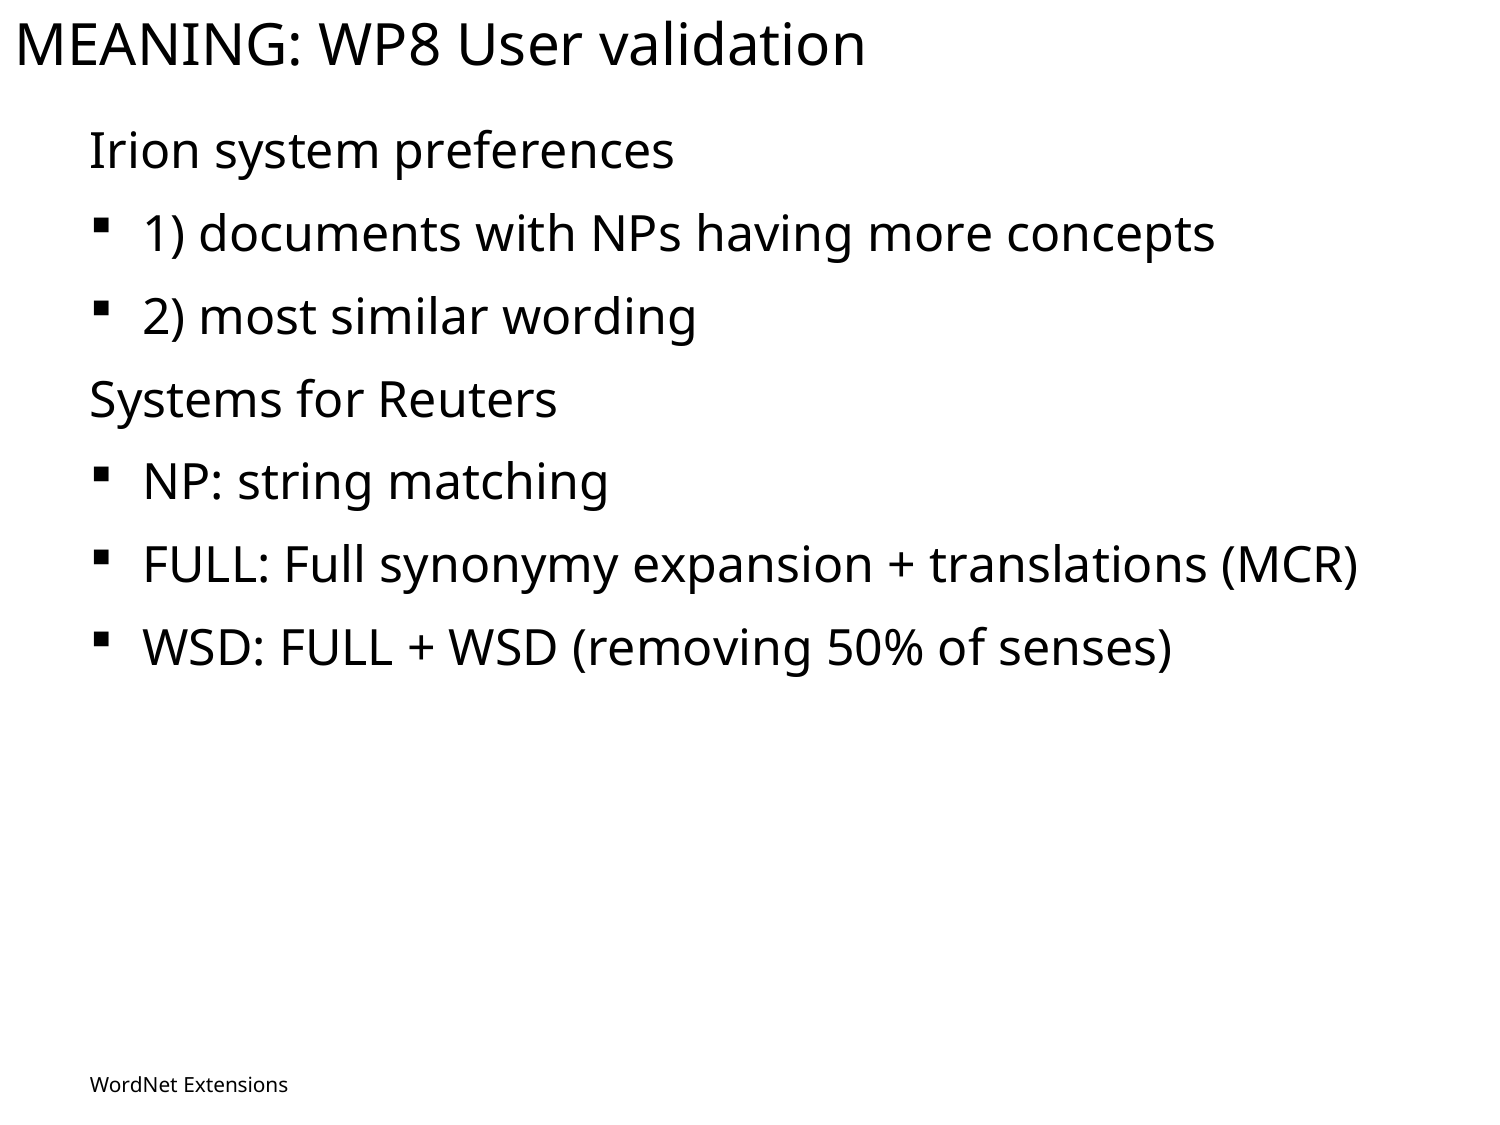

# MEANING: WP8 User validation
Irion system preferences
1) documents with NPs having more concepts
2) most similar wording
Systems for Reuters
NP: string matching
FULL: Full synonymy expansion + translations (MCR)
WSD: FULL + WSD (removing 50% of senses)